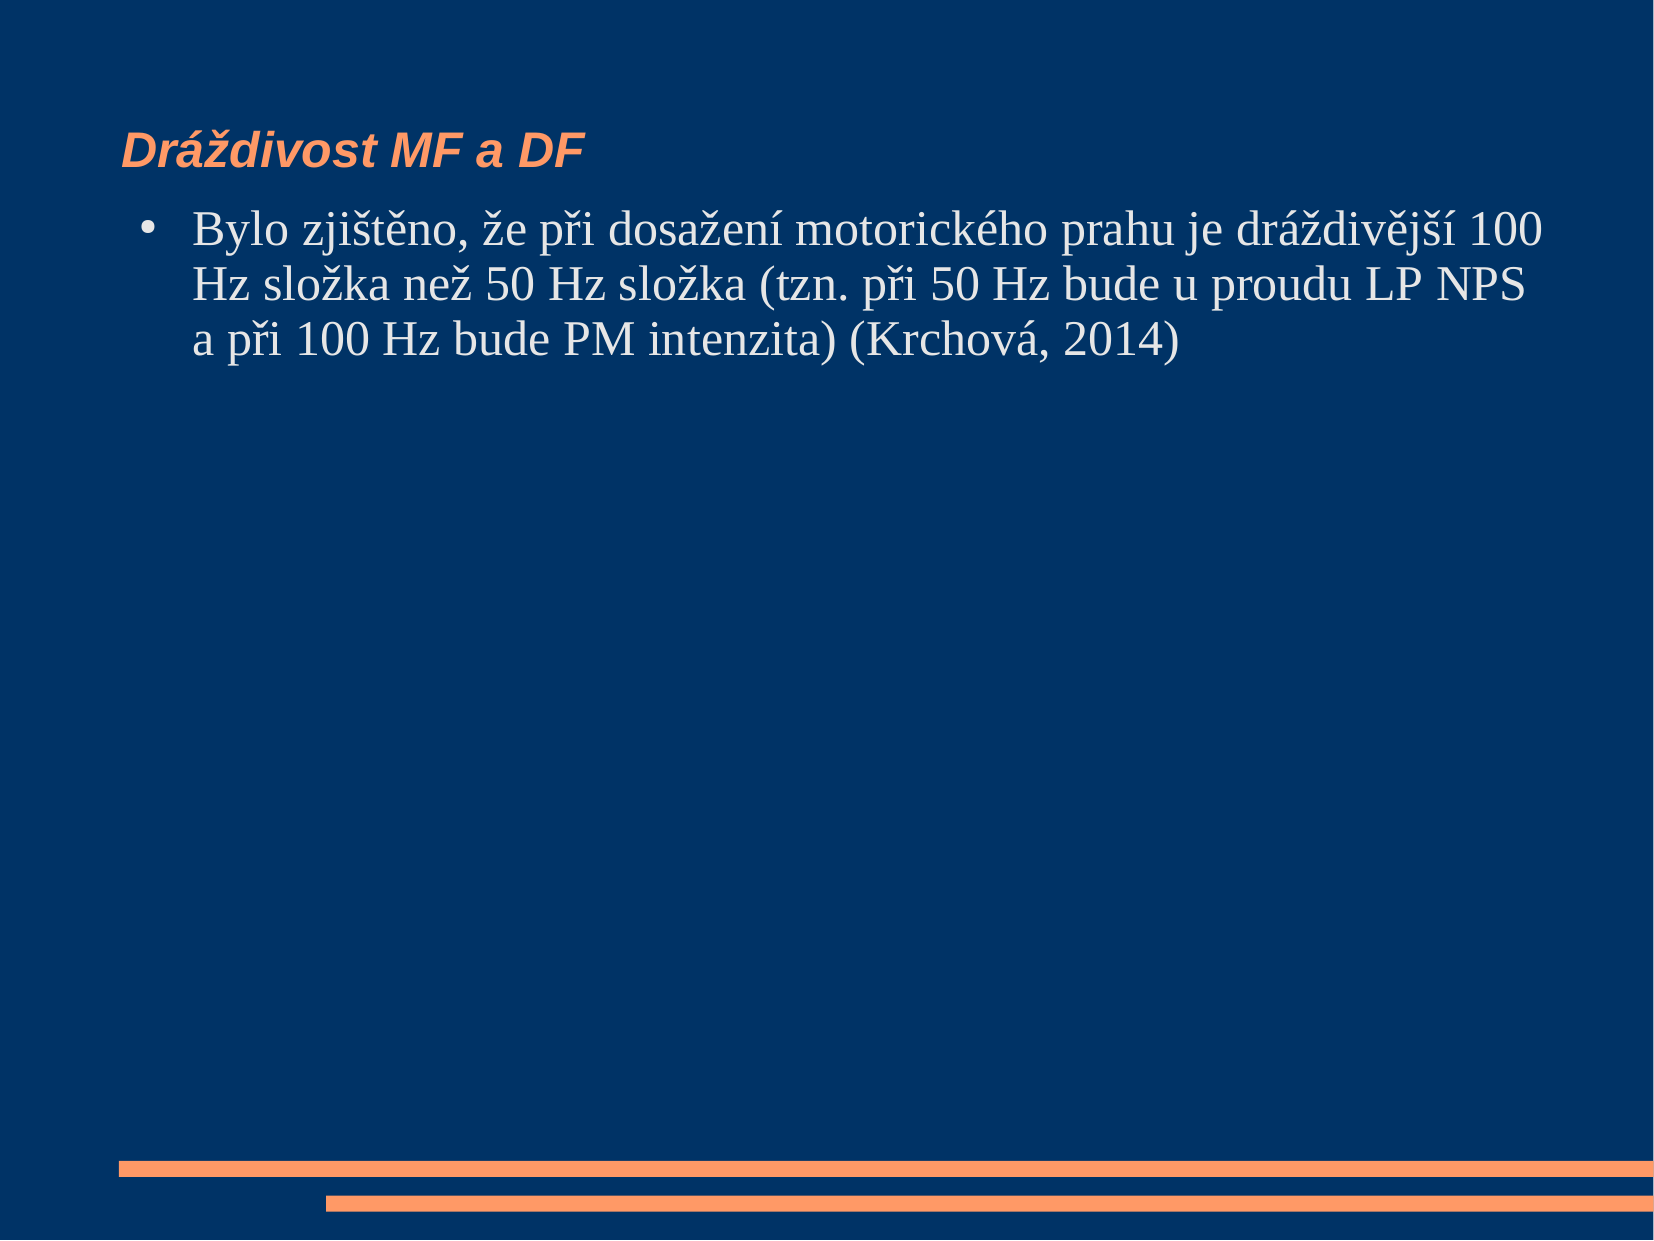

# Dráždivost MF a DF
Bylo zjištěno, že při dosažení motorického prahu je dráždivější 100 Hz složka než 50 Hz složka (tzn. při 50 Hz bude u proudu LP NPS a při 100 Hz bude PM intenzita) (Krchová, 2014)